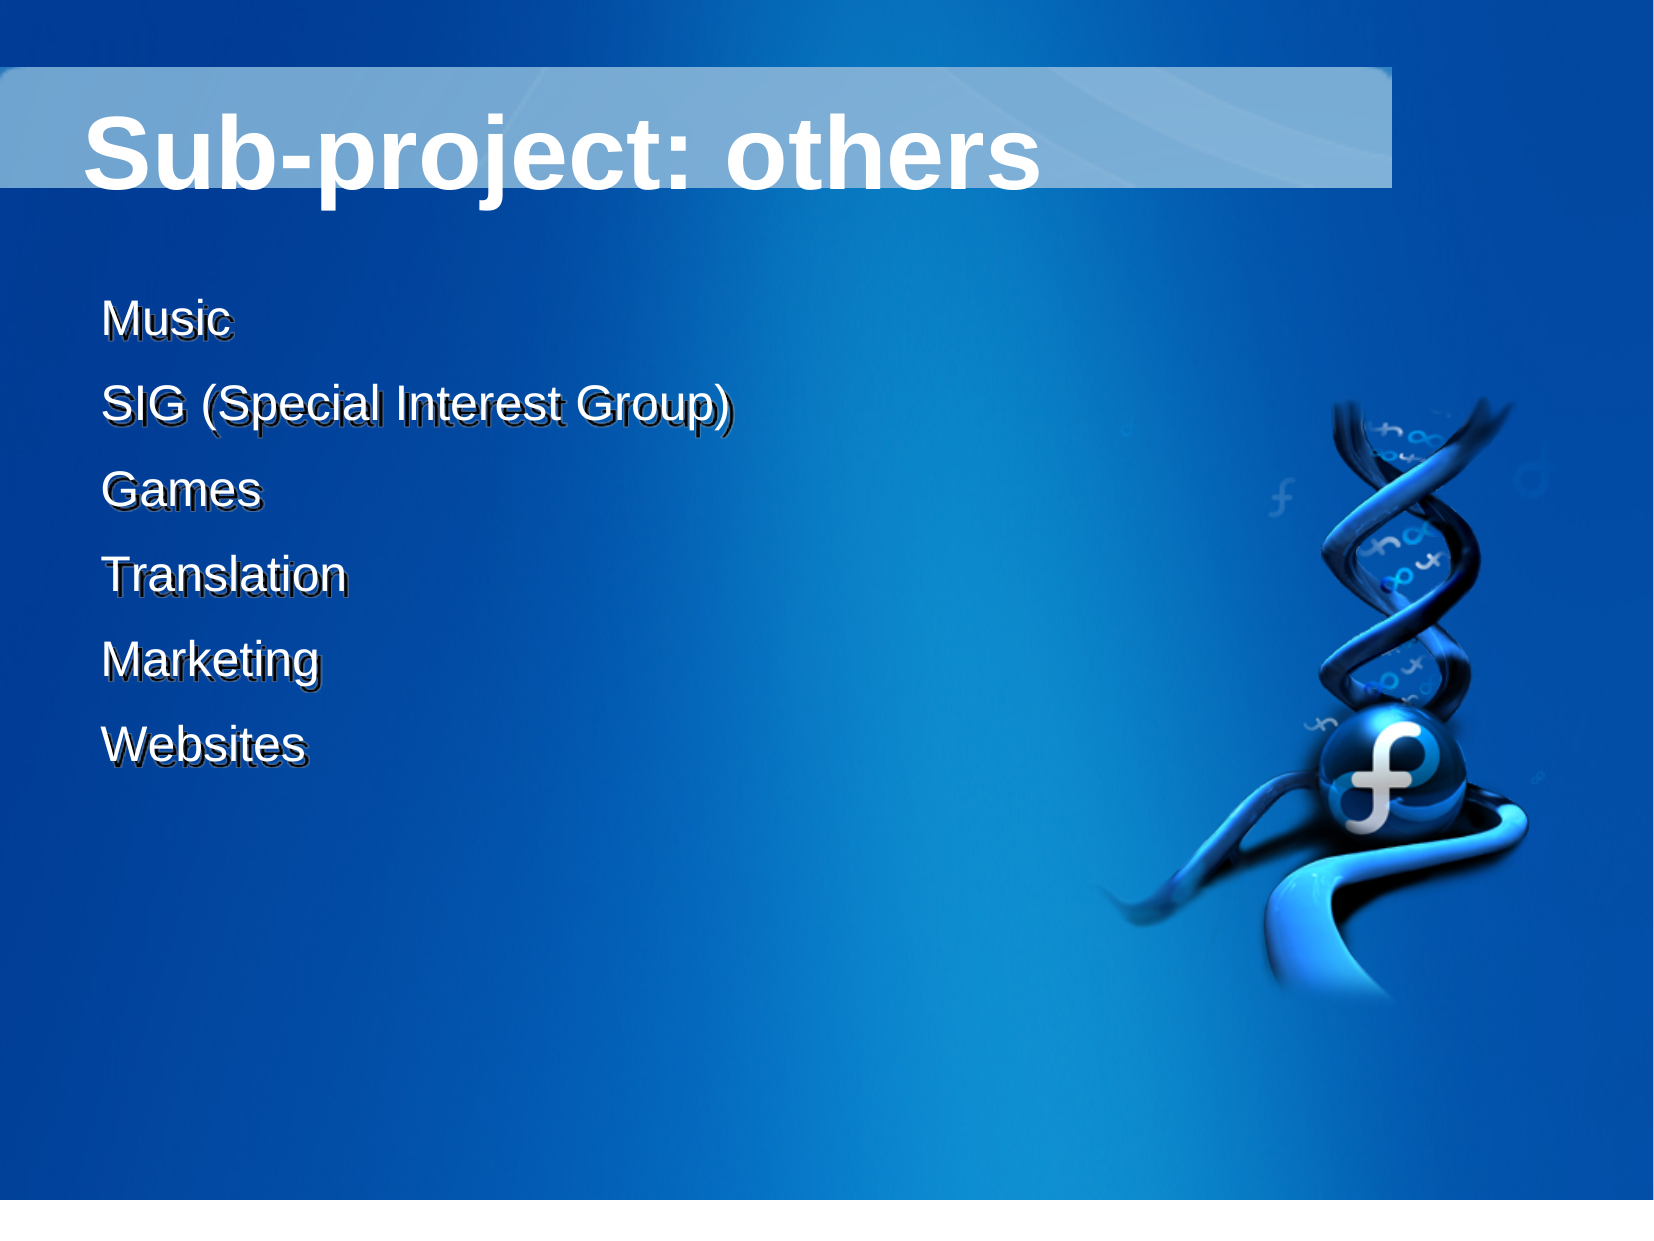

# Sub-project: others
Music
SIG (Special Interest Group)
Games
Translation
Marketing
Websites